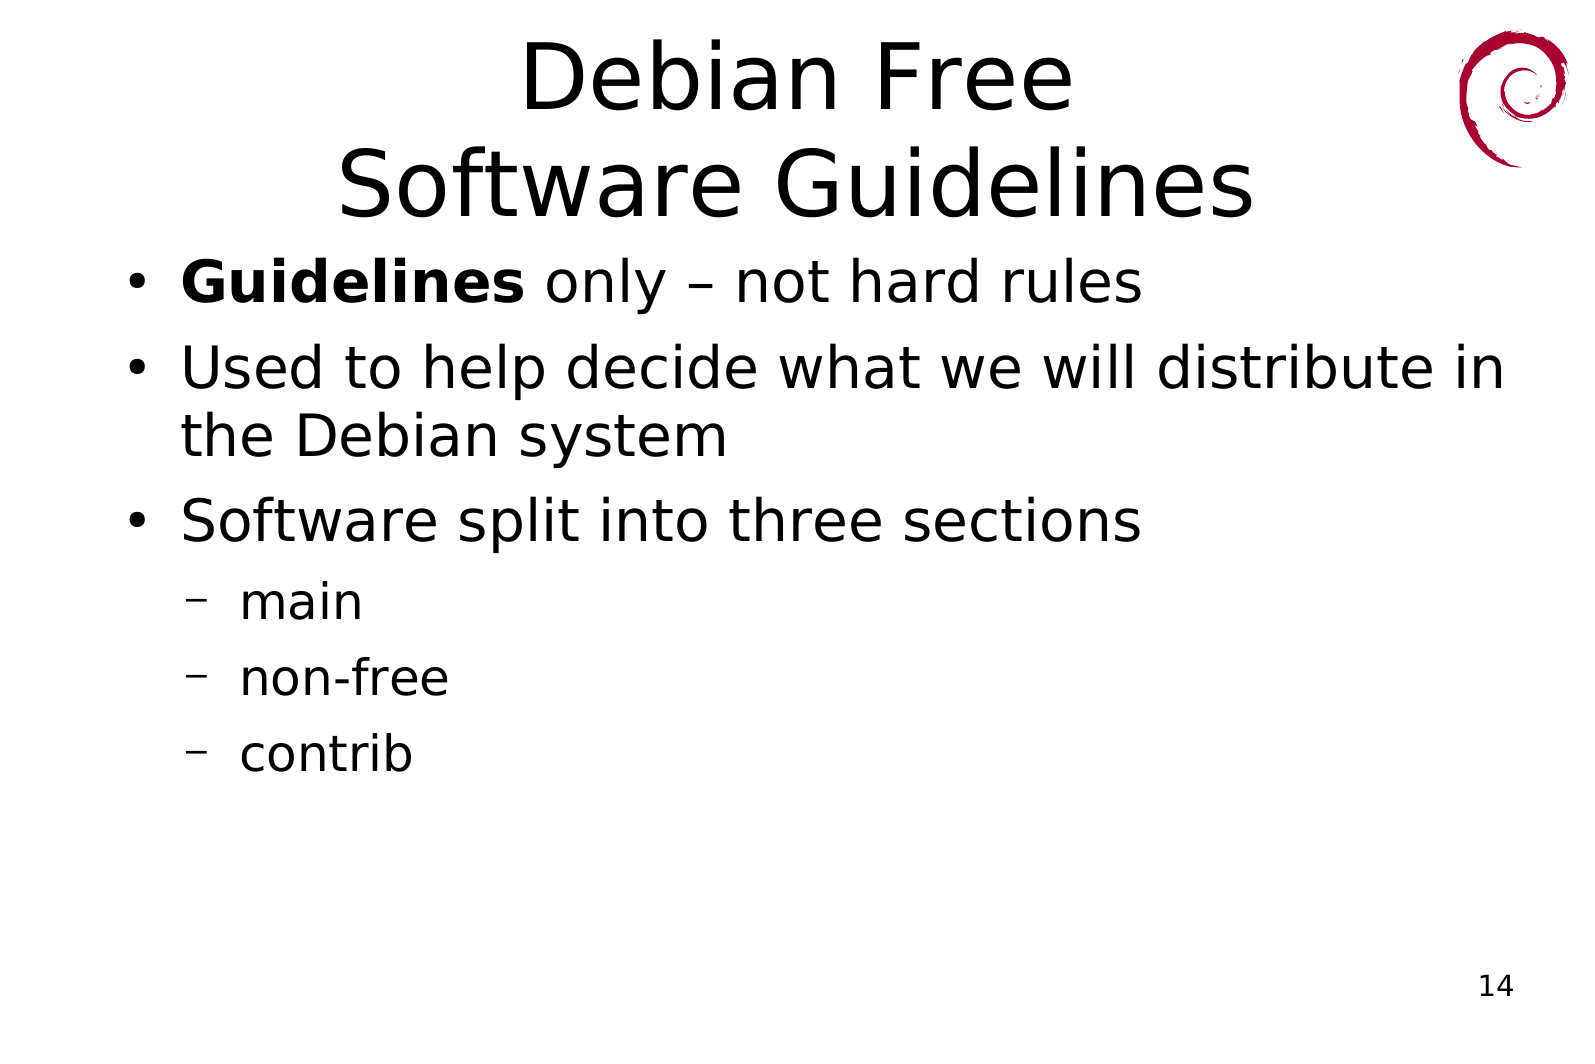

# Debian Free Software Guidelines
Guidelines only – not hard rules
Used to help decide what we will distribute in the Debian system
Software split into three sections
main
non-free
contrib
14